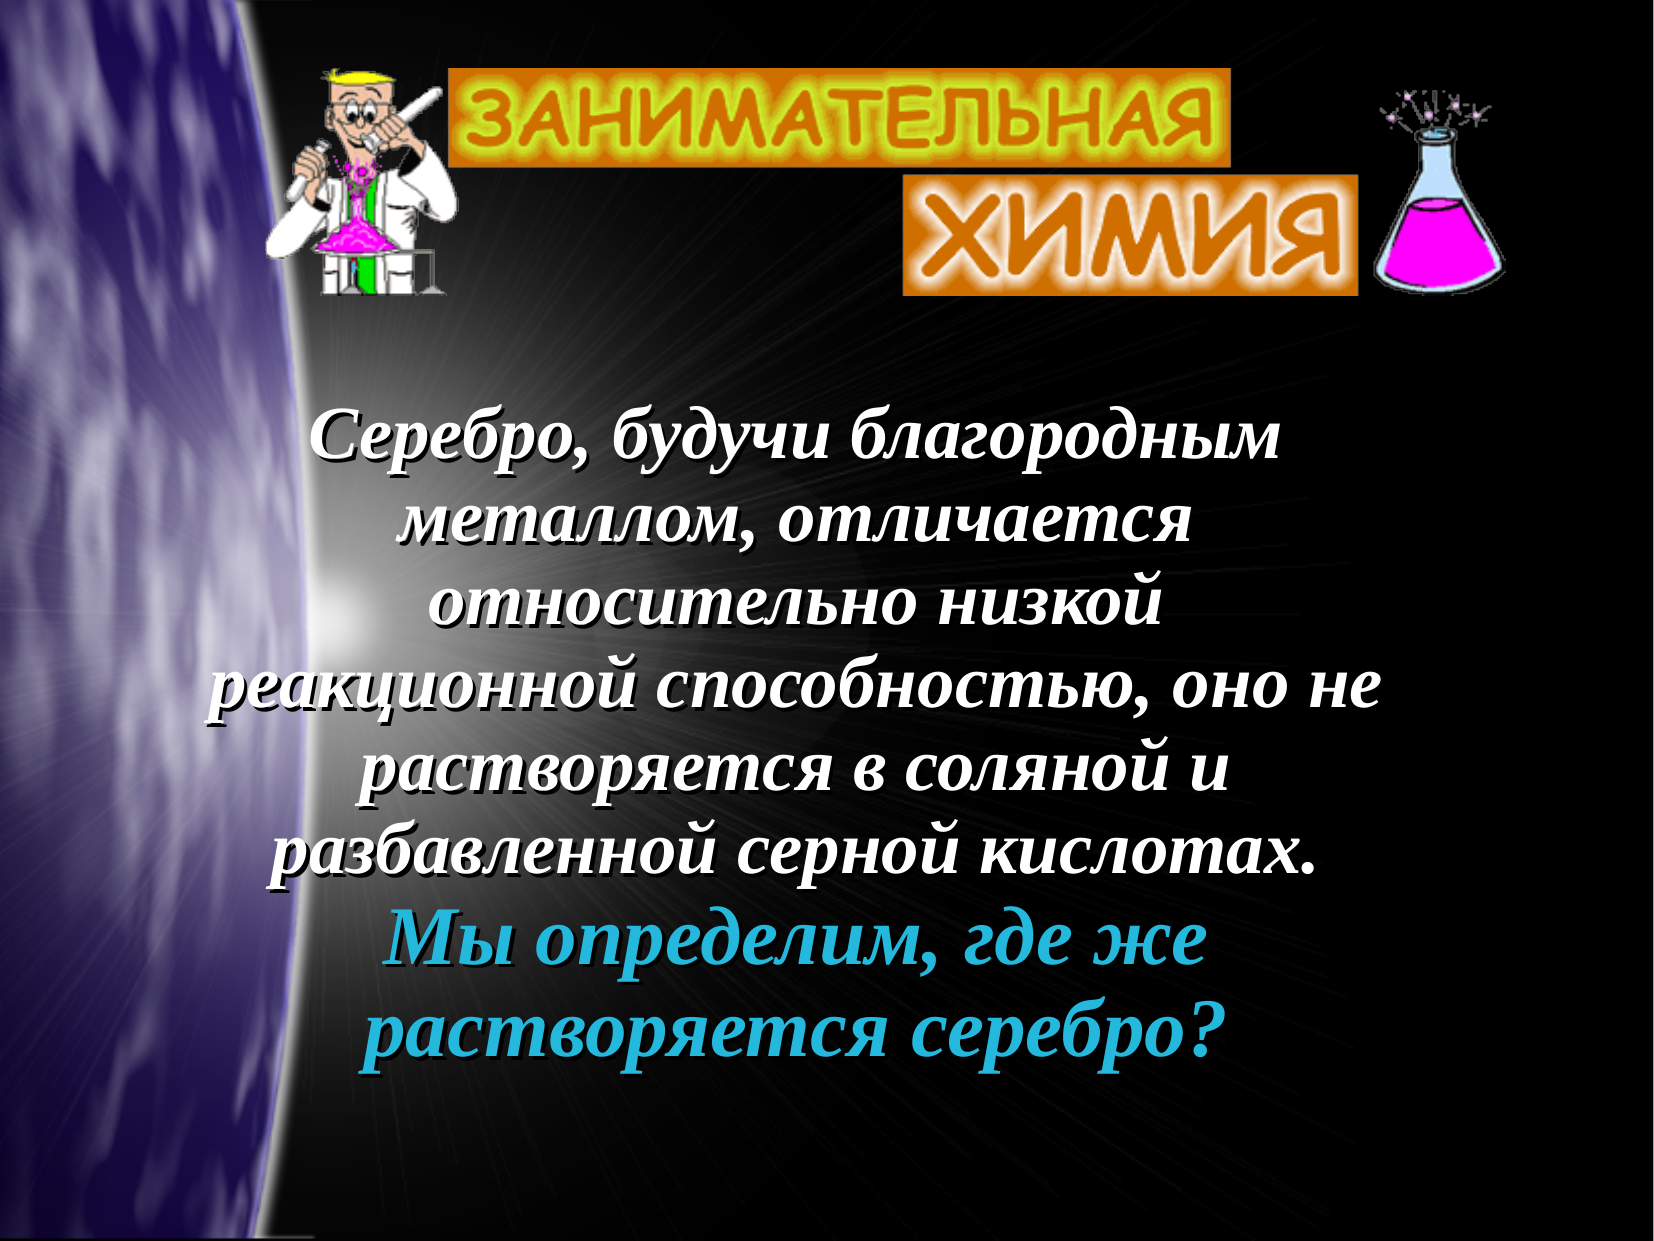

# Серебро, будучи благородным металлом, отличается относительно низкой реакционной способностью, оно не растворяется в соляной и разбавленной серной кислотах. Мы определим, где же растворяется серебро?